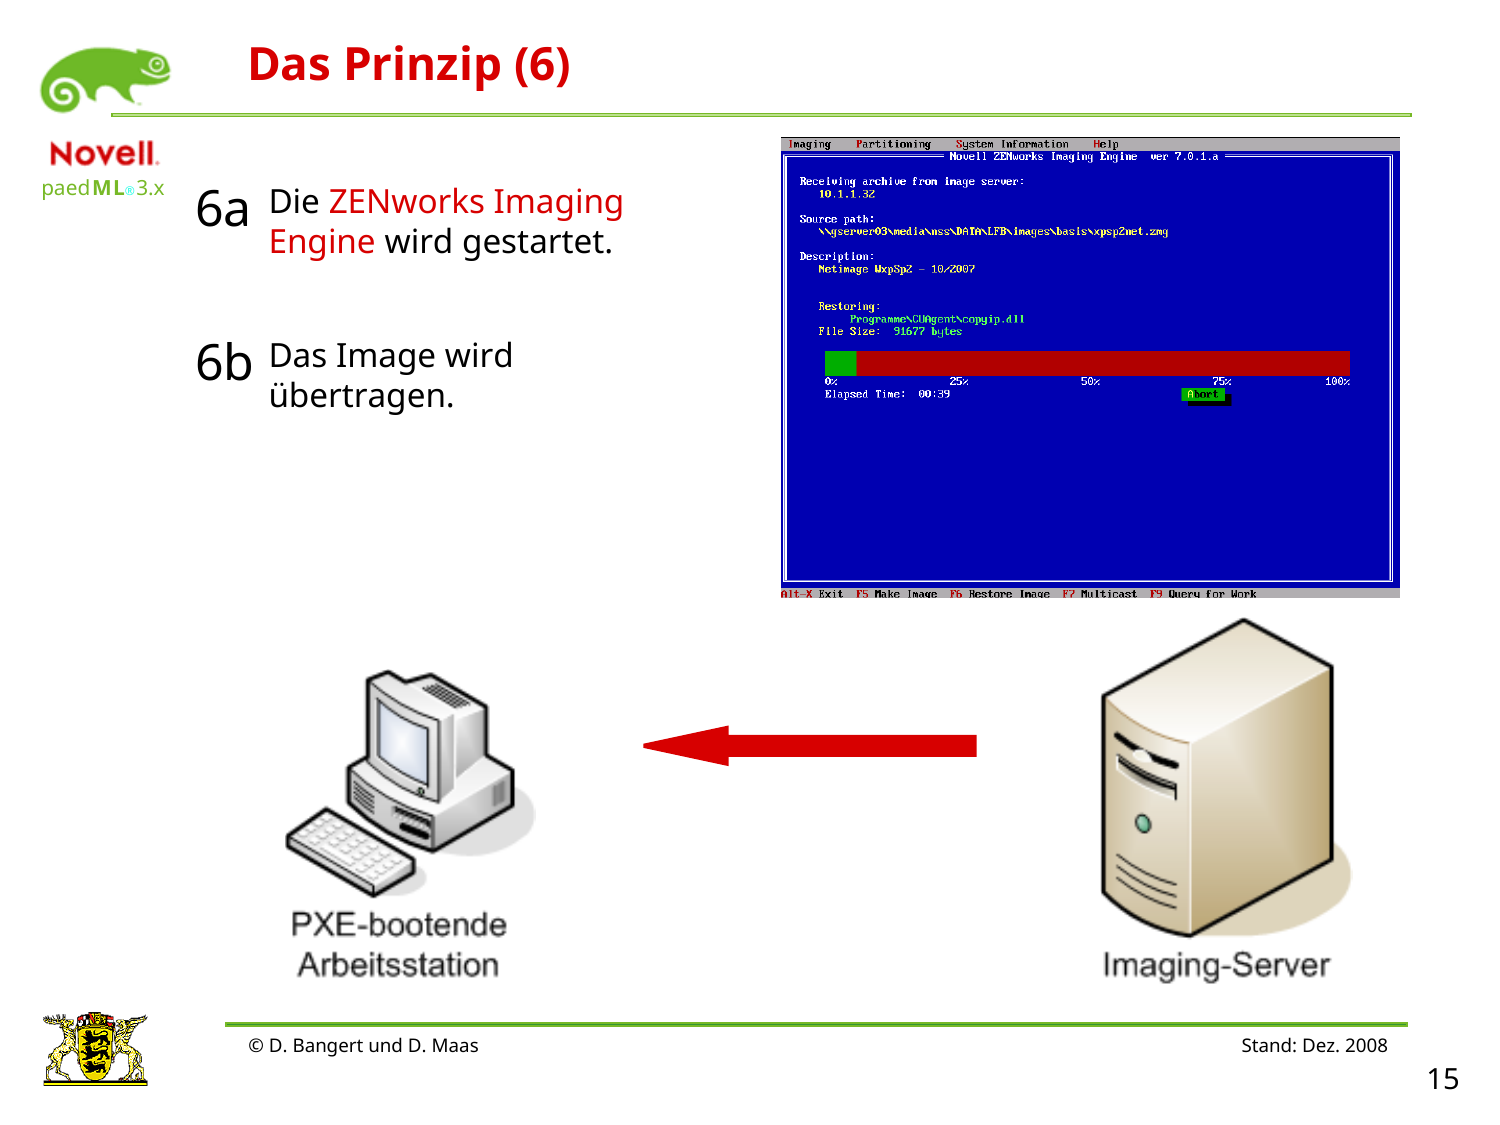

# Das Prinzip (6)‏
6a
Die ZENworks Imaging Engine wird gestartet.
6b
Das Image wird übertragen.
© D. Bangert und D. Maas
Dez. 2008
15